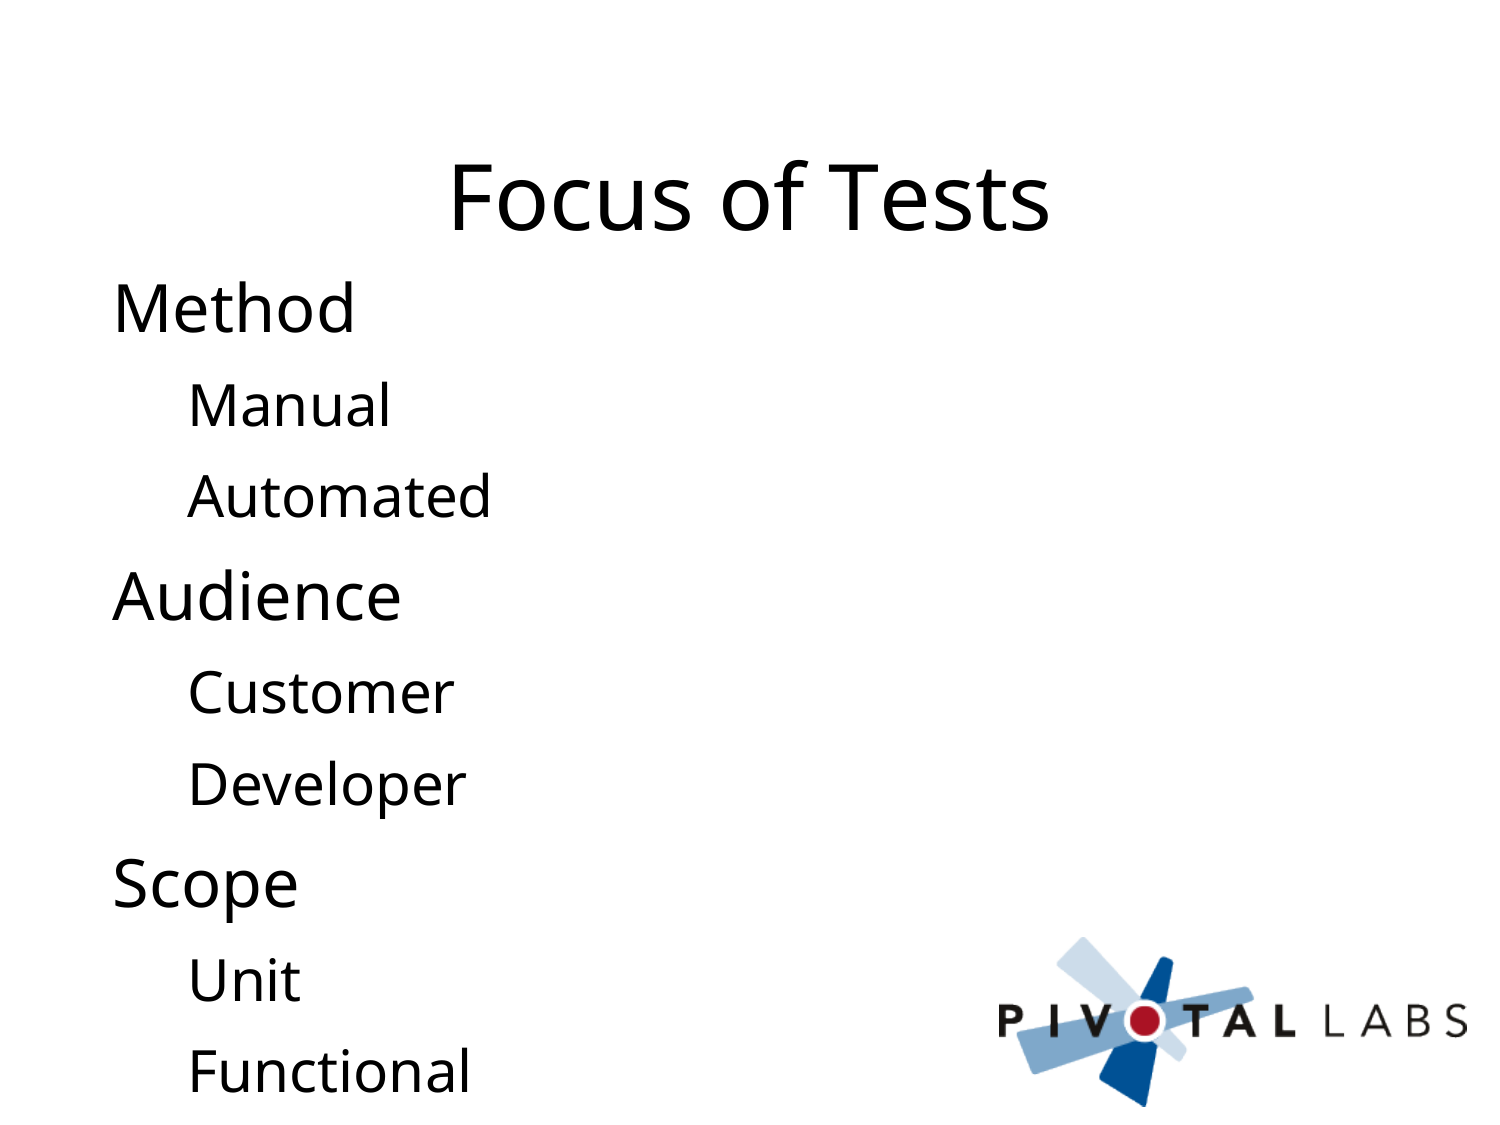

# Focus of Tests
Method
Manual
Automated
Audience
Customer
Developer
Scope
Unit
Functional
Integration